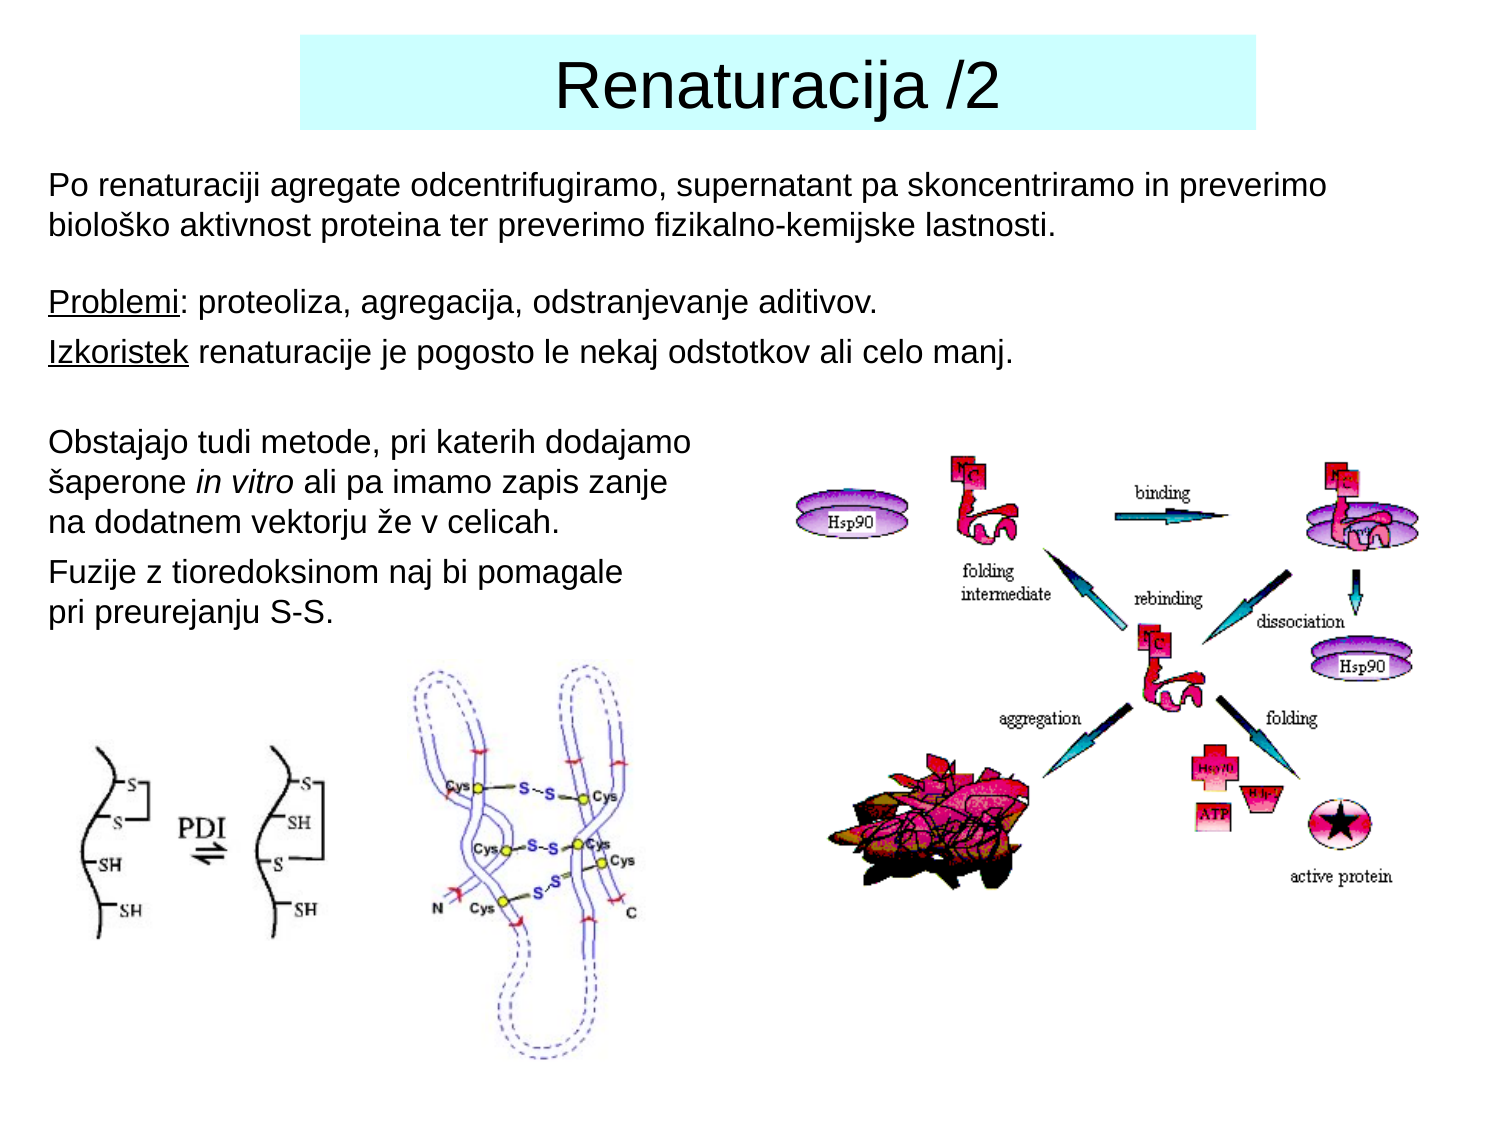

Renaturacija /2
Po renaturaciji agregate odcentrifugiramo, supernatant pa skoncentriramo in preverimo biološko aktivnost proteina ter preverimo fizikalno-kemijske lastnosti.
Problemi: proteoliza, agregacija, odstranjevanje aditivov.
Izkoristek renaturacije je pogosto le nekaj odstotkov ali celo manj.
Obstajajo tudi metode, pri katerih dodajamo
šaperone in vitro ali pa imamo zapis zanje
na dodatnem vektorju že v celicah.
Fuzije z tioredoksinom naj bi pomagale
pri preurejanju S-S.